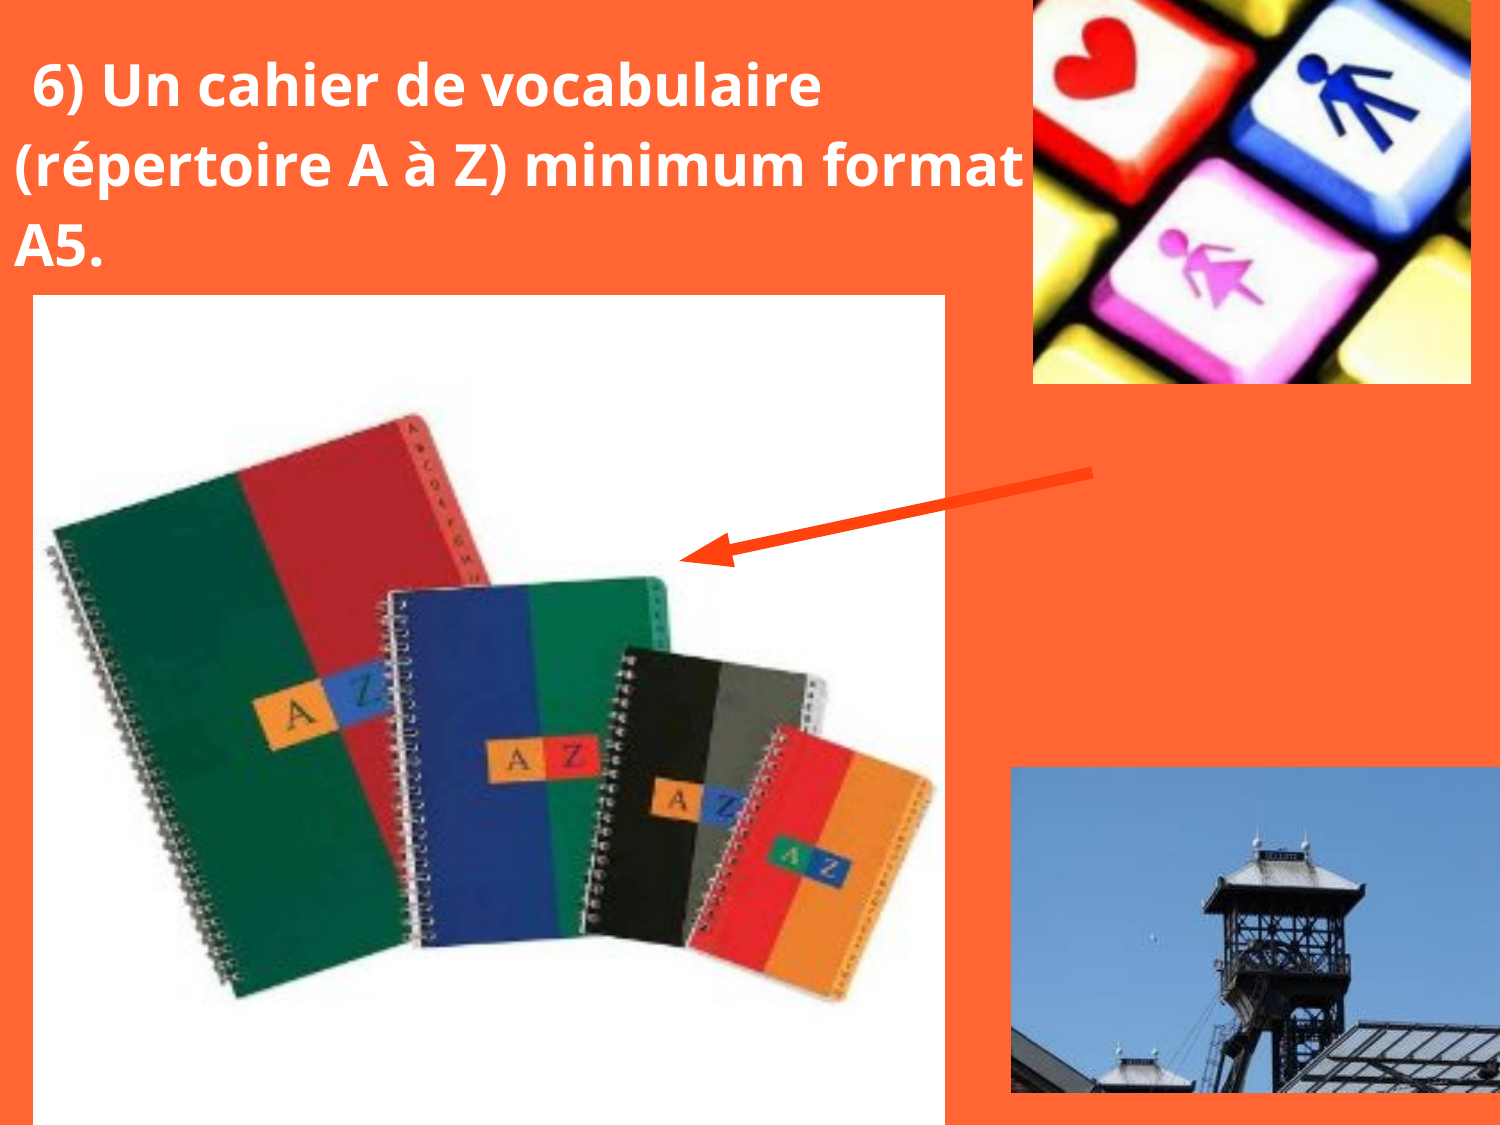

6) Un cahier de vocabulaire (répertoire A à Z) minimum format A5.